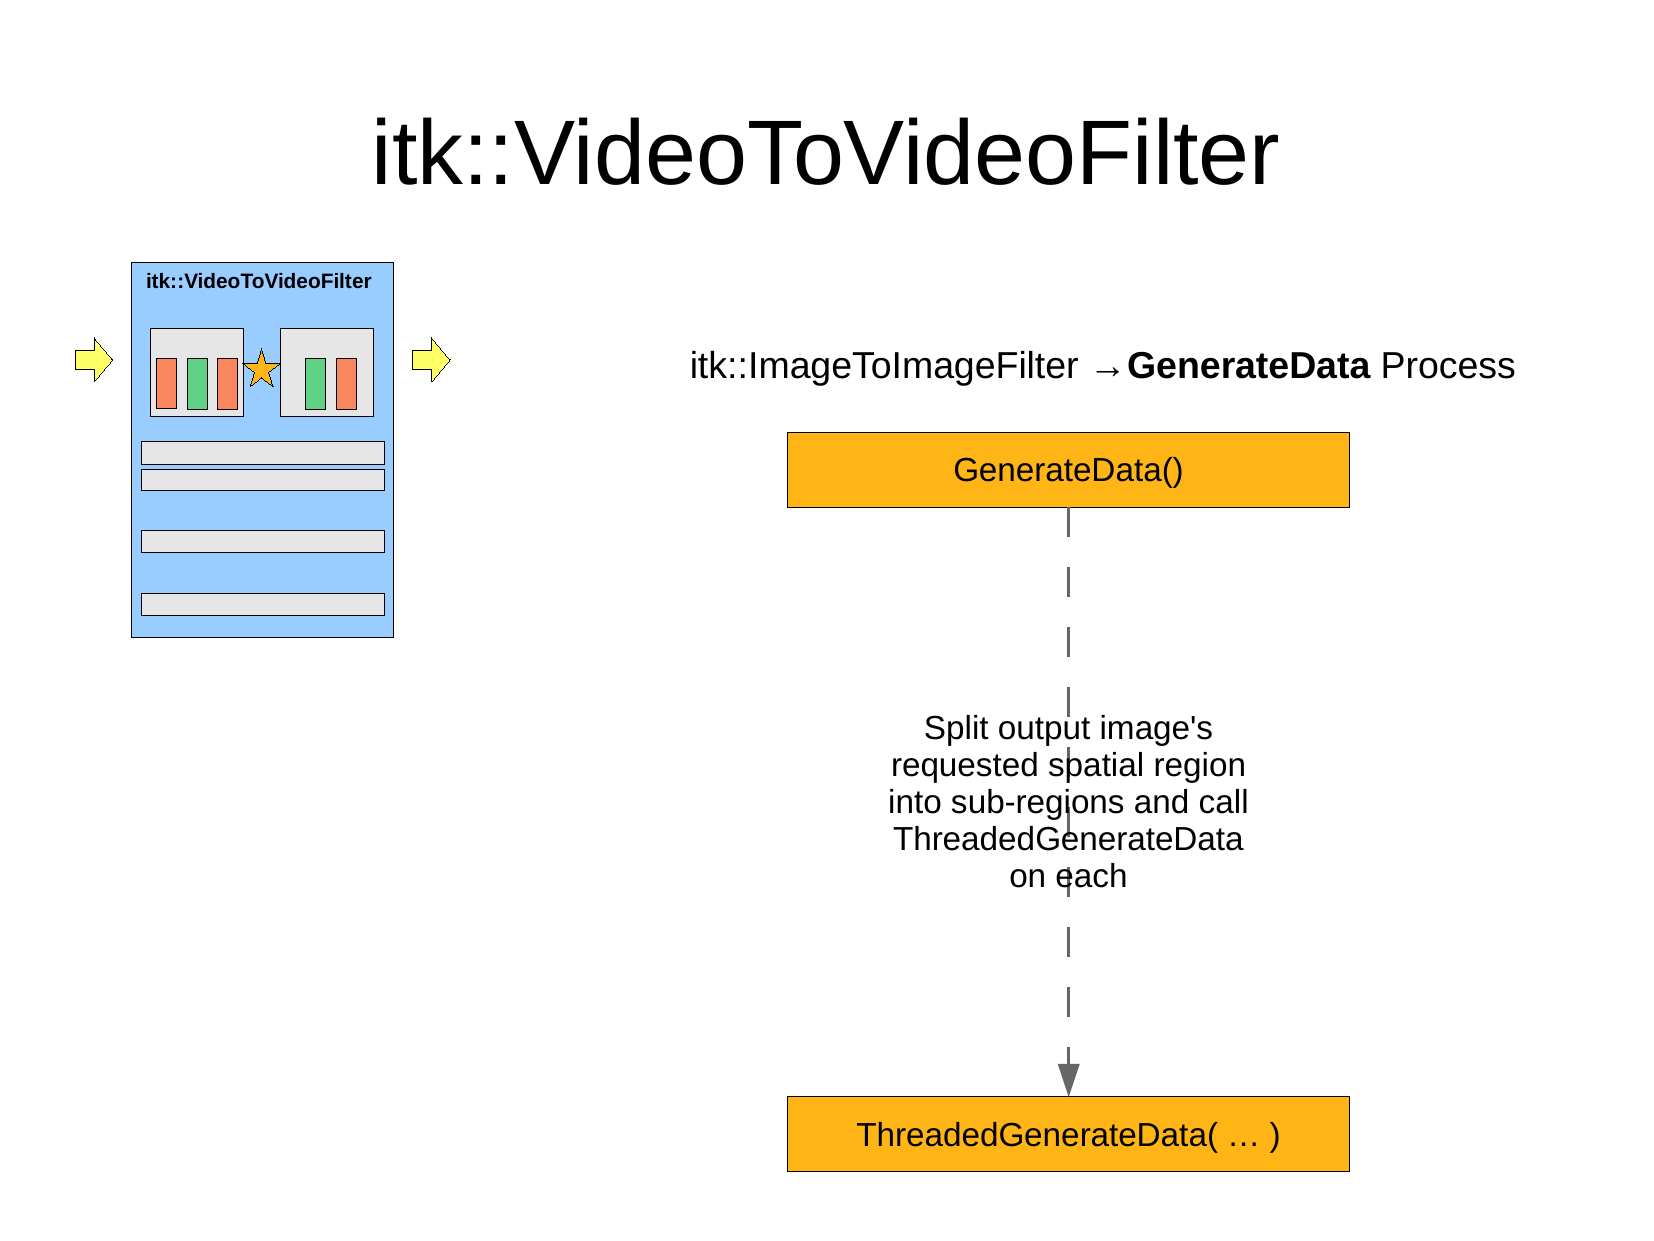

# itk::VideoToVideoFilter
itk::VideoToVideoFilter
itk::ImageToImageFilter →GenerateData Process
GenerateData()
ThreadedGenerateData( … )